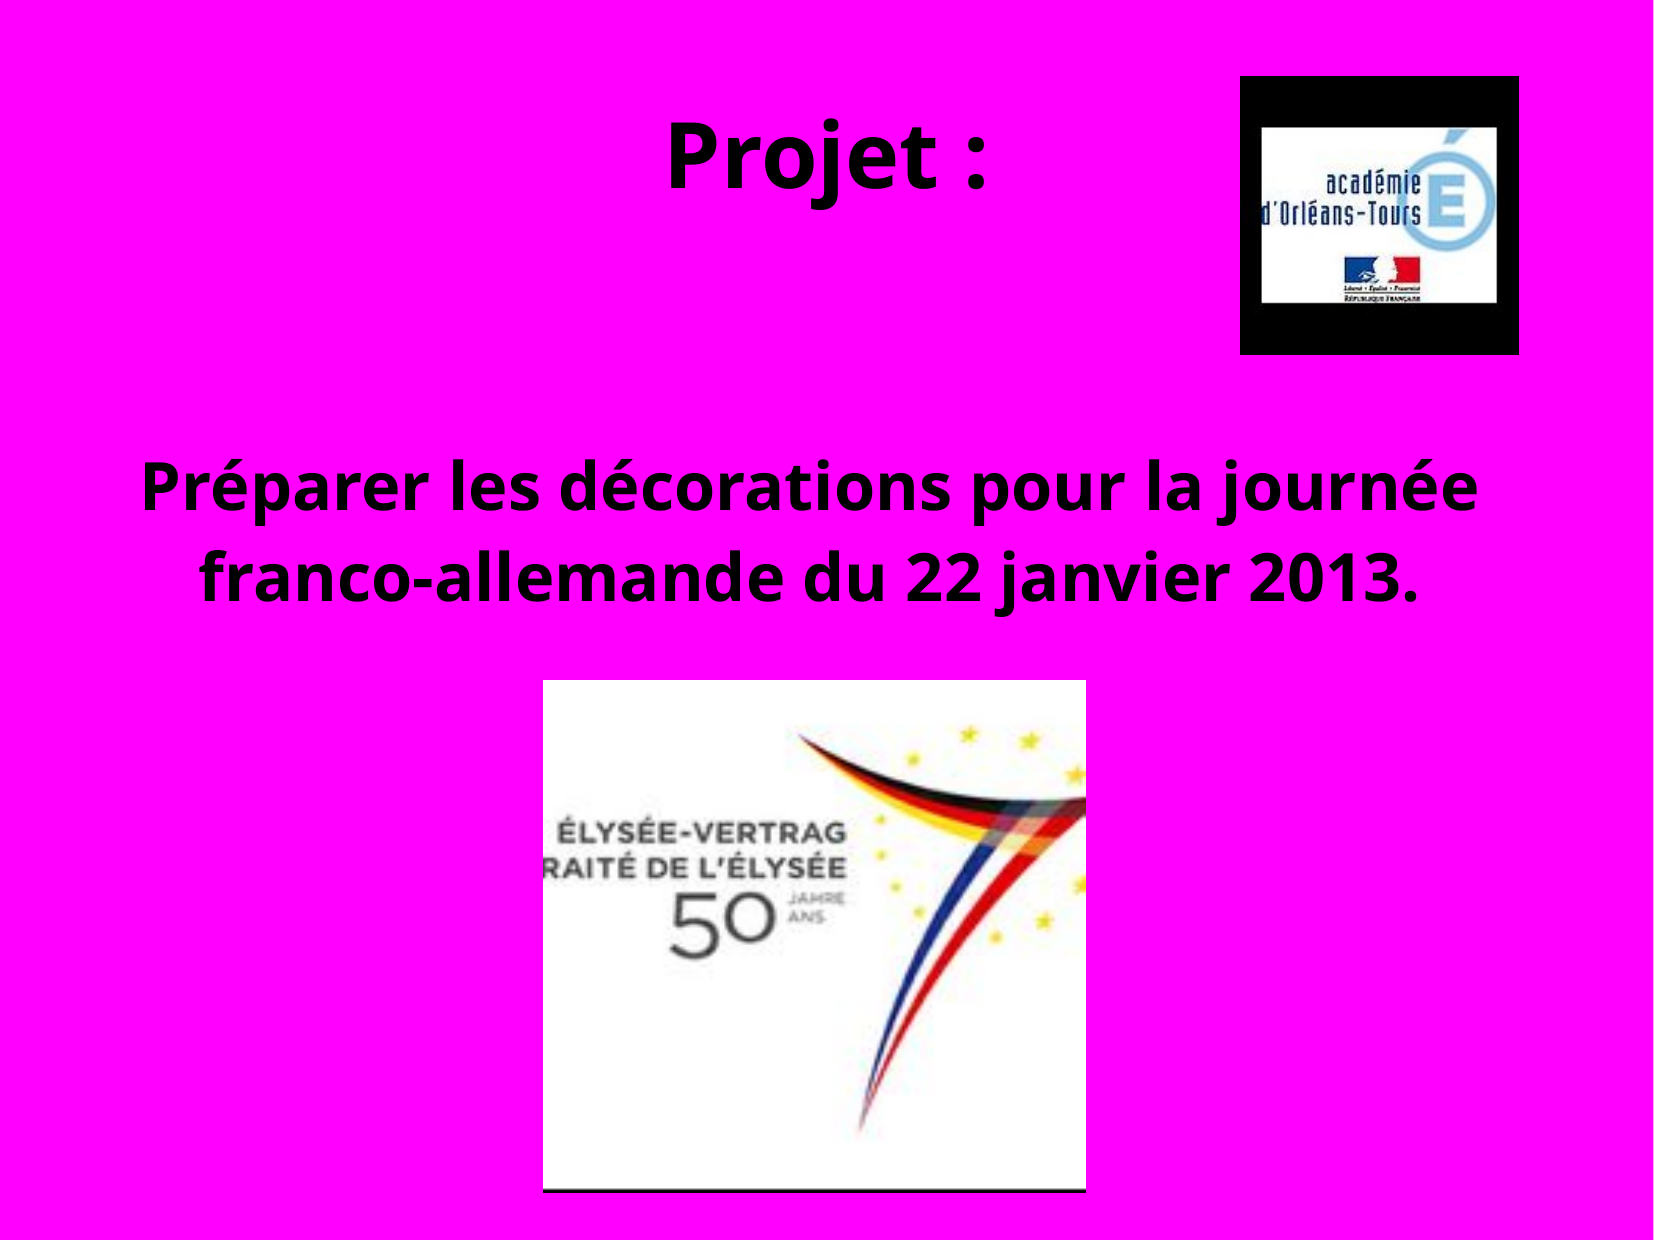

# Projet :
Préparer les décorations pour la journée franco-allemande du 22 janvier 2013.